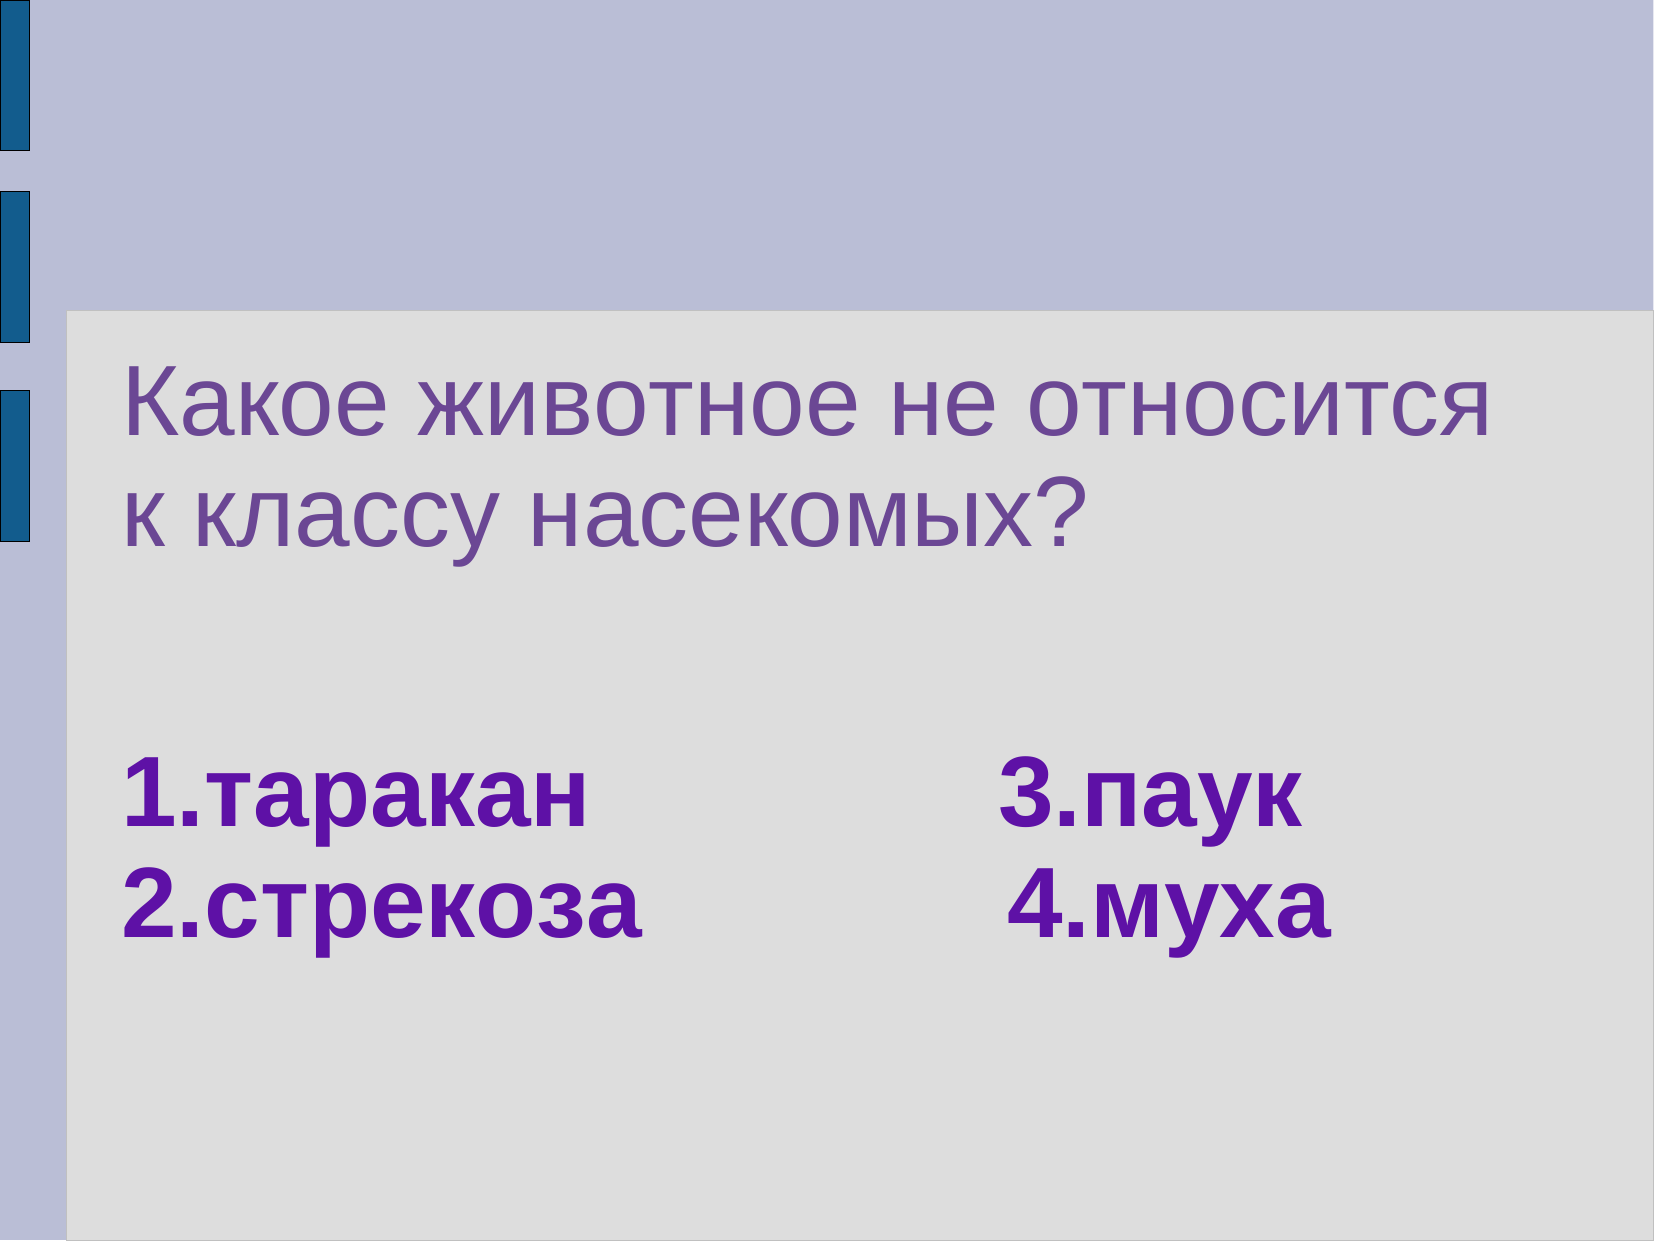

#
Какое животное не относится к классу насекомых?
1.таракан 				 3.паук
2.стрекоза 				4.муха